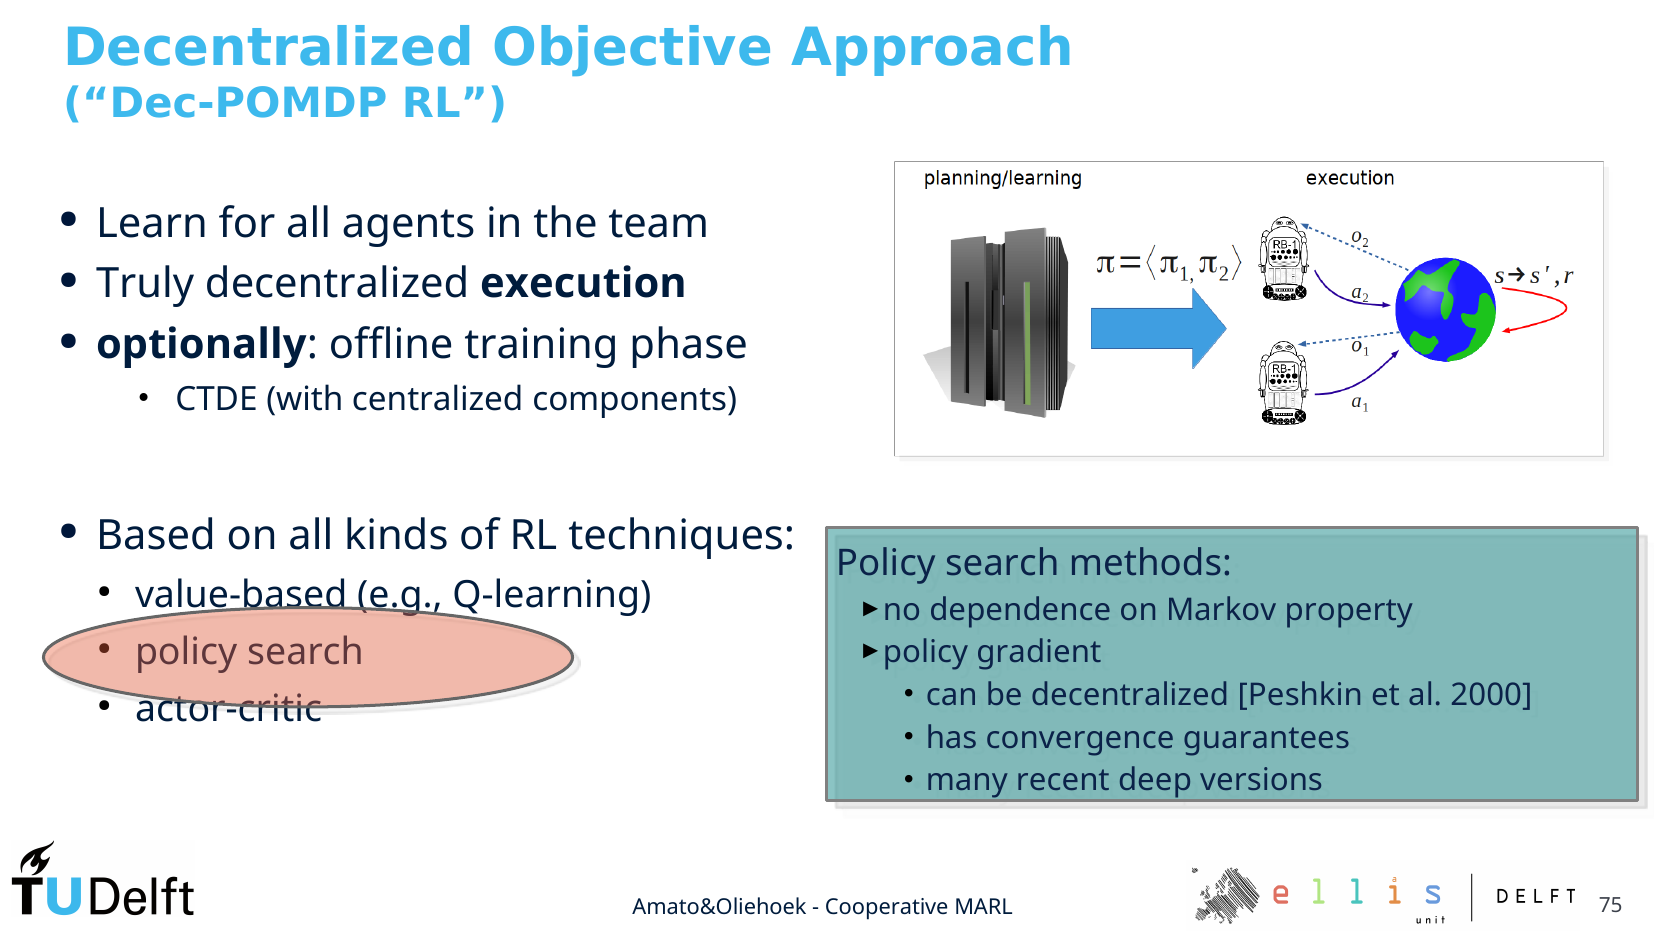

# Decentralized Objective Approach (“Dec-POMDP RL”)
Learn for all agents in the team
Truly decentralized execution
optionally: offline training phase
CTDE (with centralized components)
Based on all kinds of RL techniques:
value-based (e.g., Q-learning)
policy search
actor-critic
Policy search methods:
no dependence on Markov property
policy gradient
can be decentralized [Peshkin et al. 2000]
has convergence guarantees
many recent deep versions
Amato&Oliehoek - Cooperative MARL